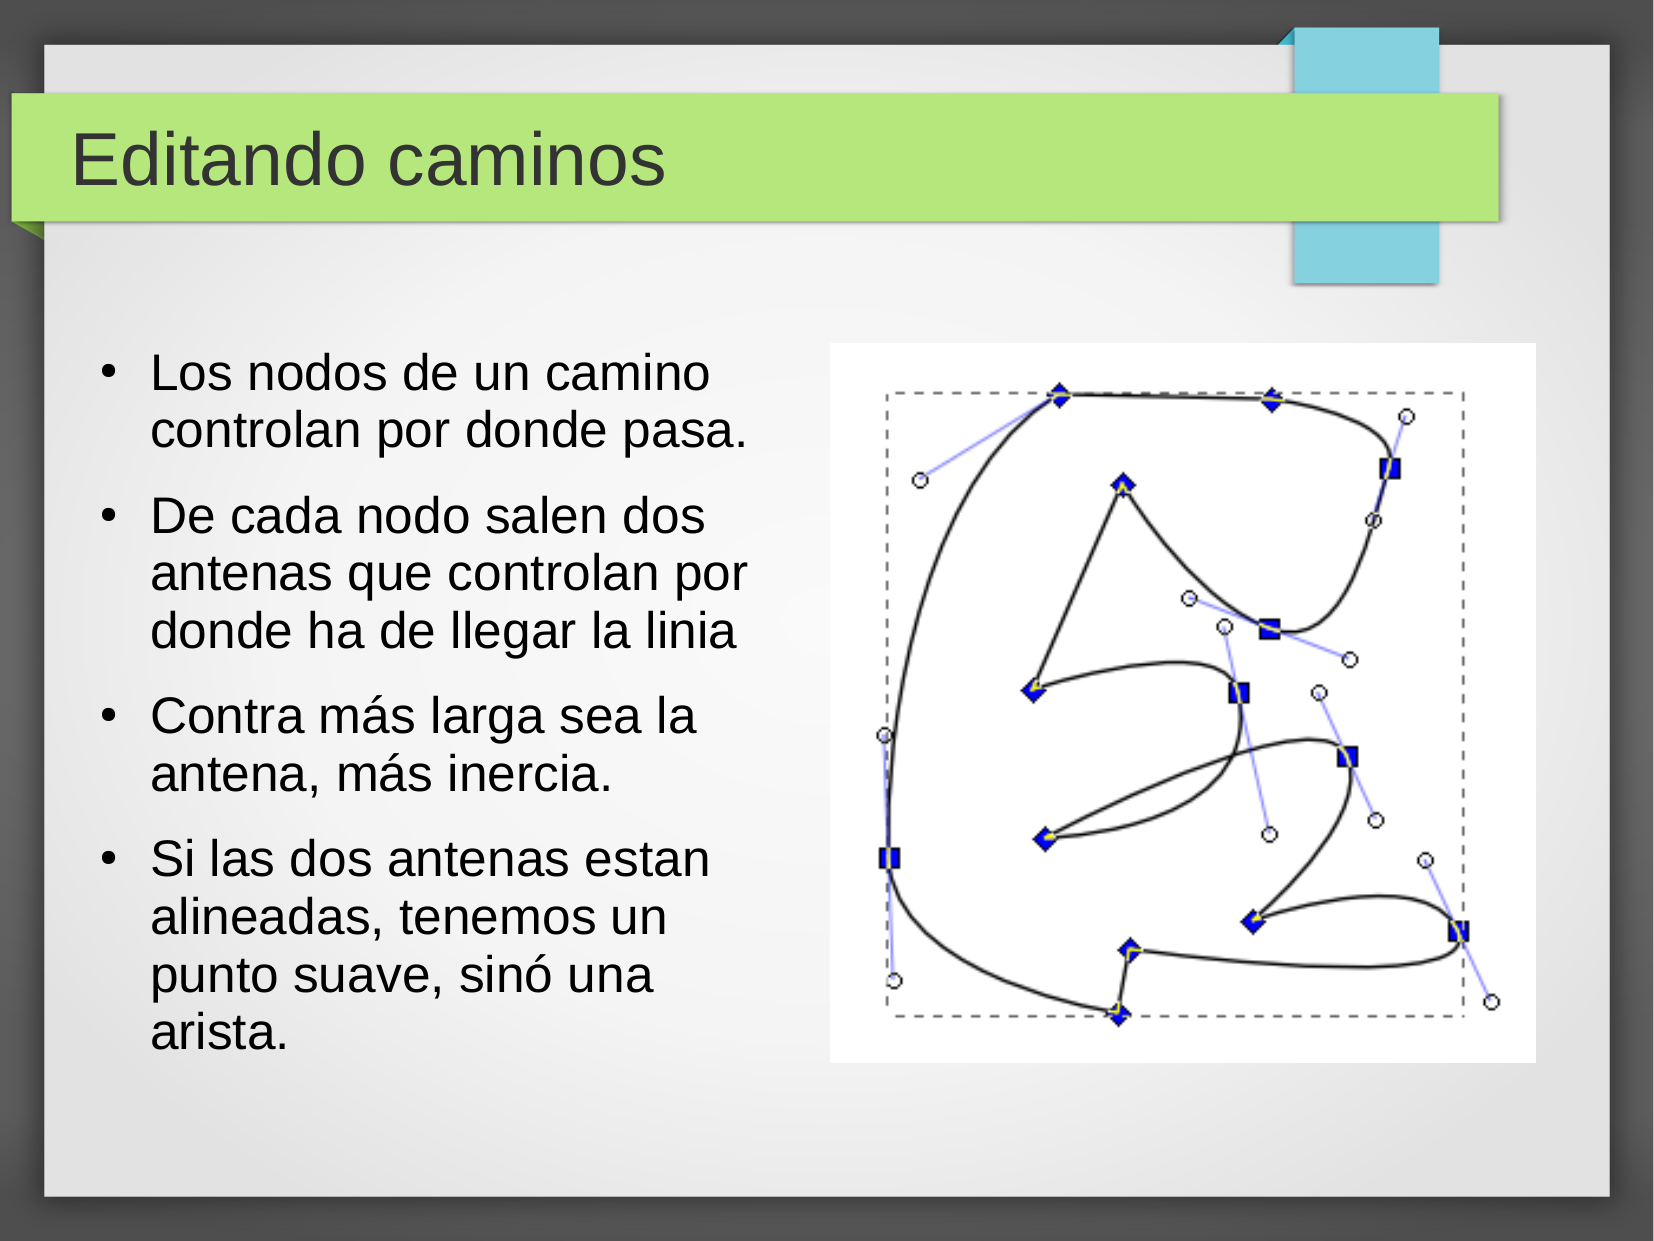

# Editando caminos
Los nodos de un camino controlan por donde pasa.
De cada nodo salen dos antenas que controlan por donde ha de llegar la linia
Contra más larga sea la antena, más inercia.
Si las dos antenas estan alineadas, tenemos un punto suave, sinó una arista.